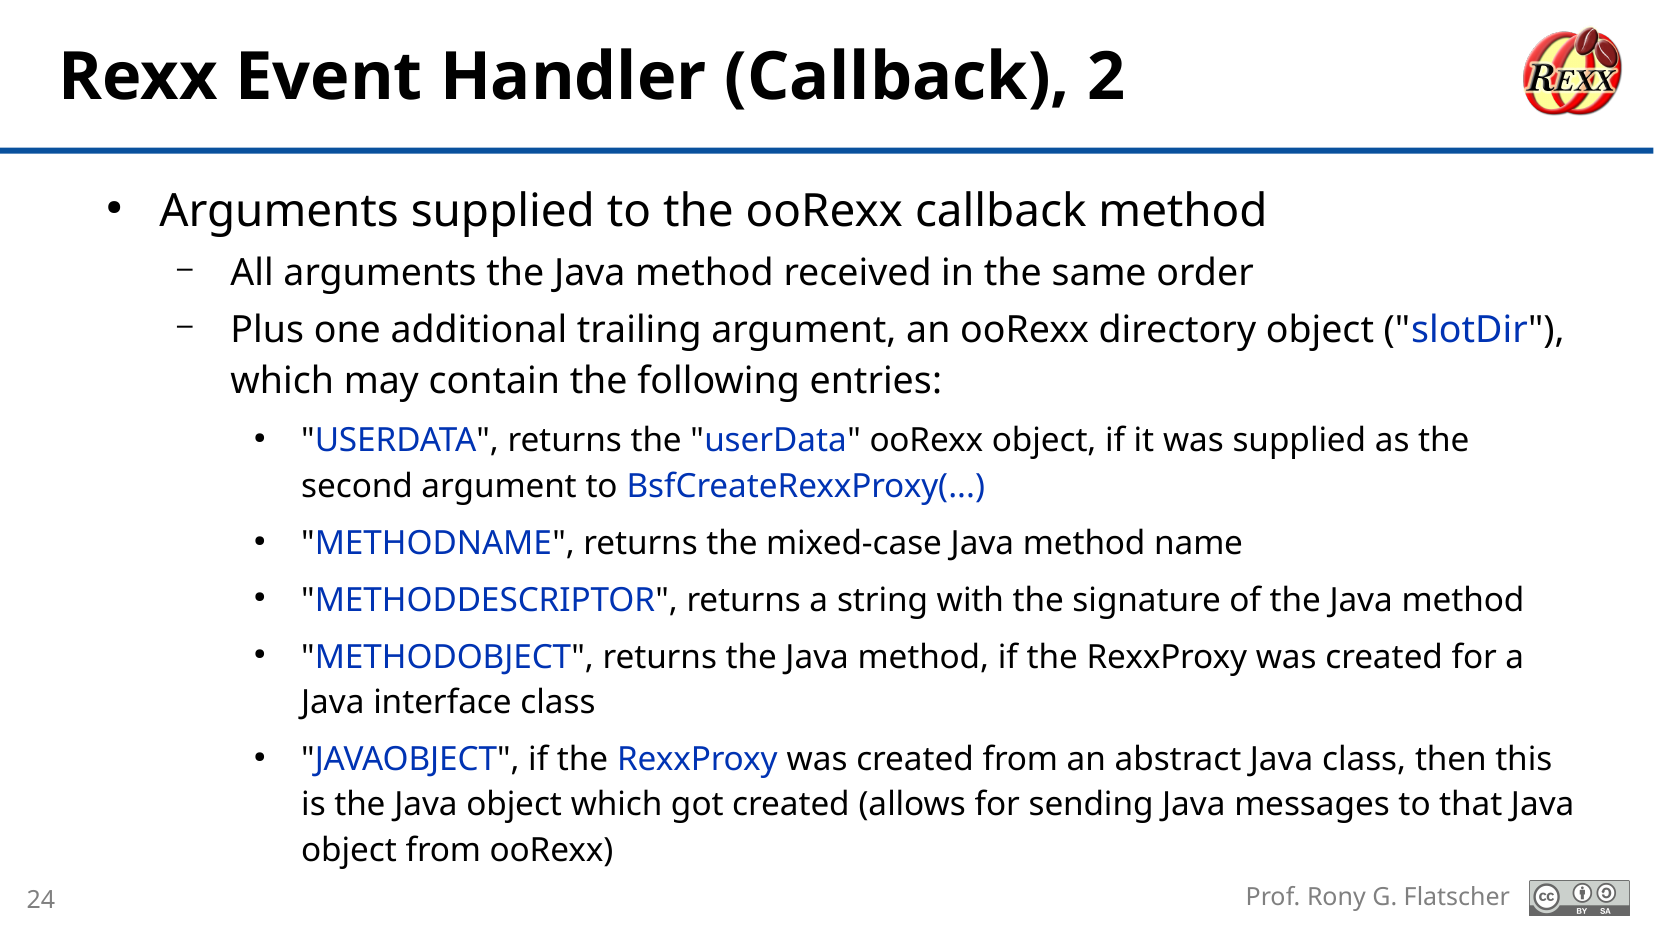

# Rexx Event Handler (Callback), 2
Arguments supplied to the ooRexx callback method
All arguments the Java method received in the same order
Plus one additional trailing argument, an ooRexx directory object ("slotDir"), which may contain the following entries:
"USERDATA", returns the "userData" ooRexx object, if it was supplied as the second argument to BsfCreateRexxProxy(...)
"METHODNAME", returns the mixed-case Java method name
"METHODDESCRIPTOR", returns a string with the signature of the Java method
"METHODOBJECT", returns the Java method, if the RexxProxy was created for a Java interface class
"JAVAOBJECT", if the RexxProxy was created from an abstract Java class, then this is the Java object which got created (allows for sending Java messages to that Java object from ooRexx)